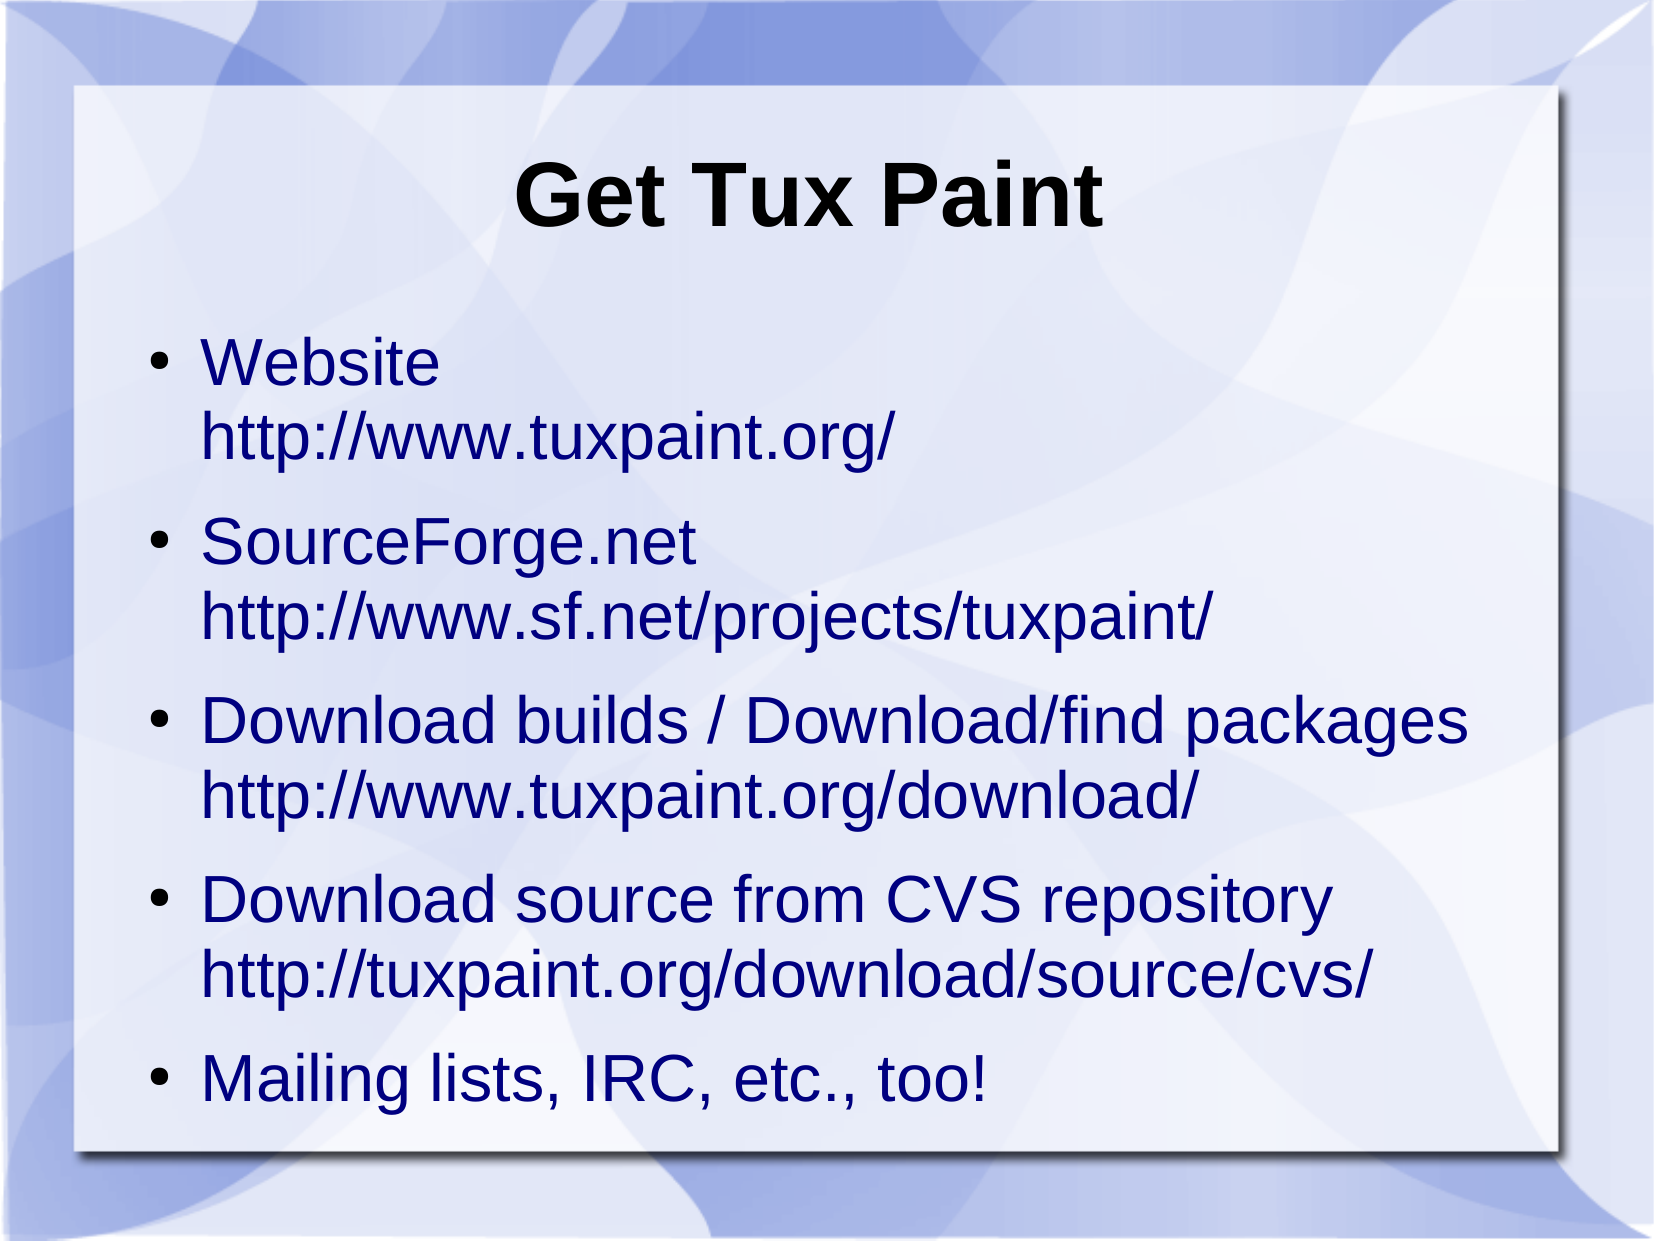

# Get Tux Paint
Website
http://www.tuxpaint.org/
SourceForge.net
http://www.sf.net/projects/tuxpaint/
Download builds / Download/find packages
http://www.tuxpaint.org/download/
Download source from CVS repository
http://tuxpaint.org/download/source/cvs/
Mailing lists, IRC, etc., too!